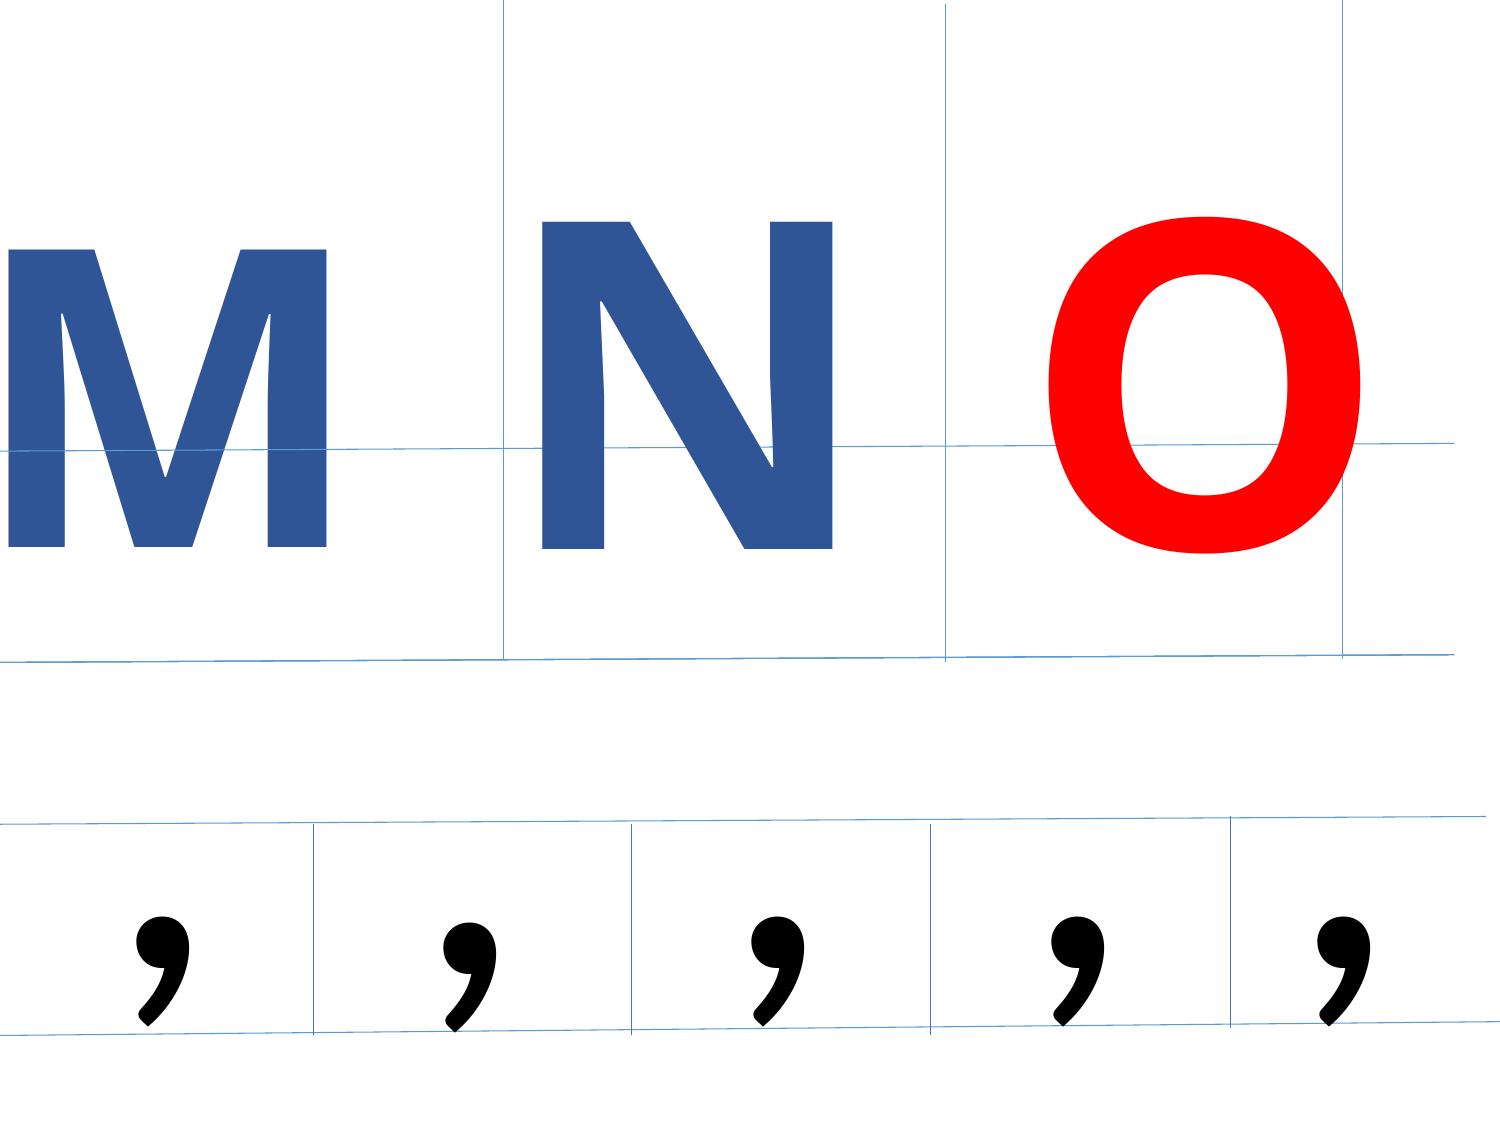

N
O
M
,
,
,
,
,